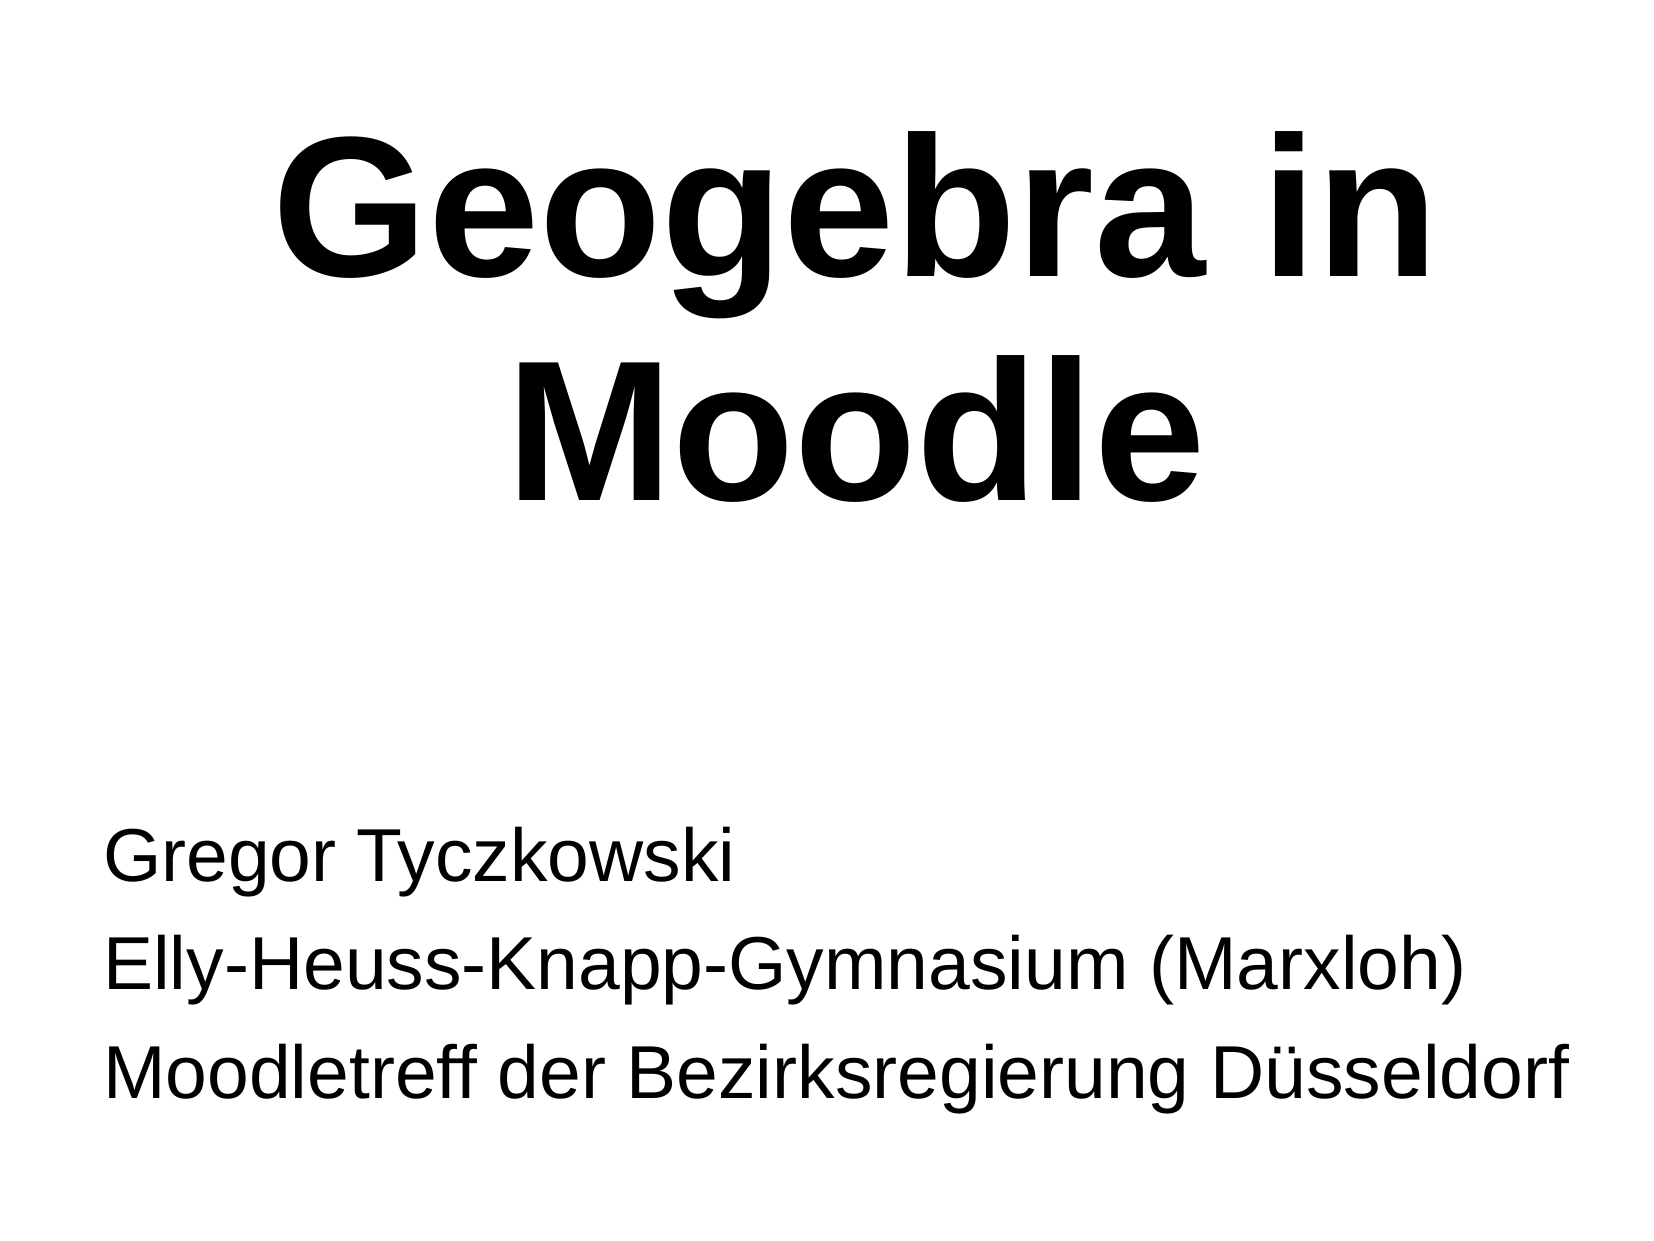

Geogebra in Moodle
Gregor Tyczkowski
Elly-Heuss-Knapp-Gymnasium (Marxloh)
Moodletreff der Bezirksregierung Düsseldorf